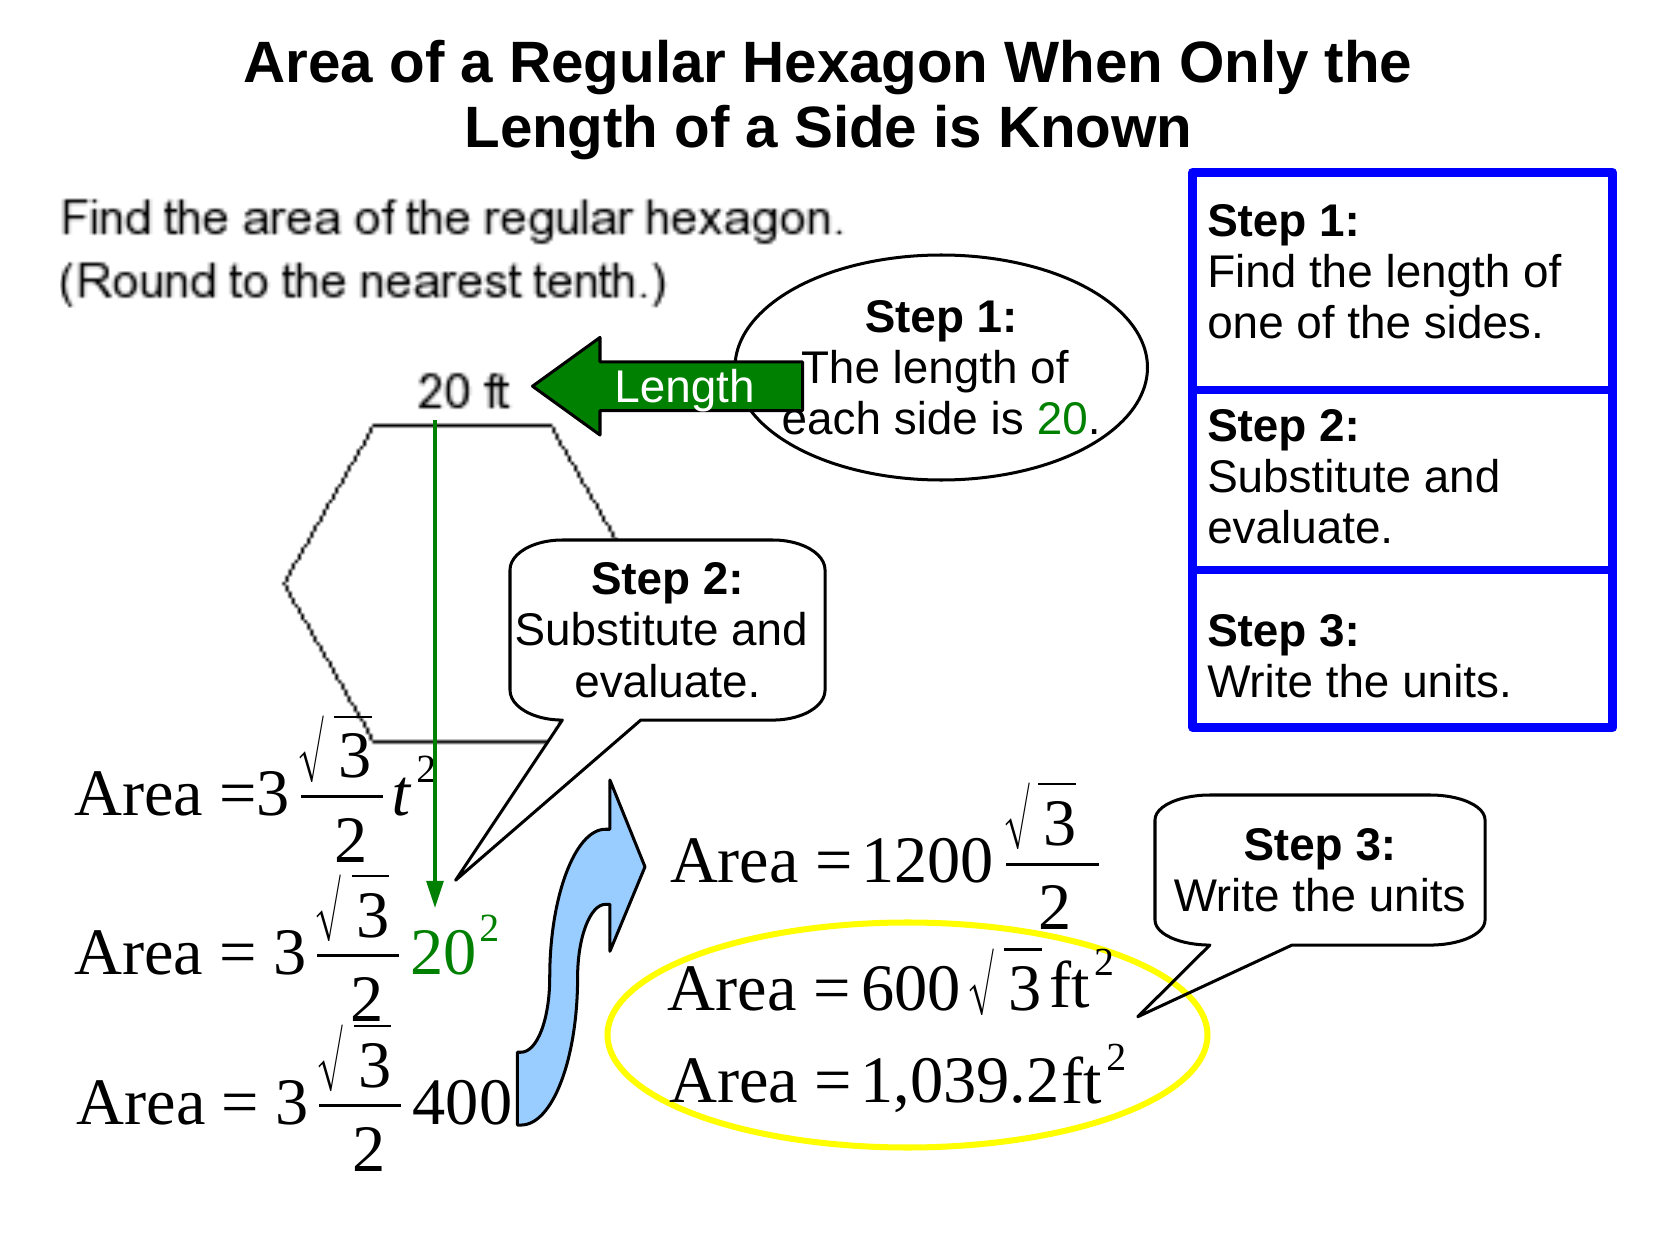

Area of a Regular Hexagon When Only the Length of a Side is Known
Step 1:
Find the length of one of the sides.
Step 2:
Substitute and evaluate.
Step 3:
Write the units.
Step 1:
The length of
each side is 20.
Length
Step 2:
Substitute and
evaluate.
Step 3:
Write the units